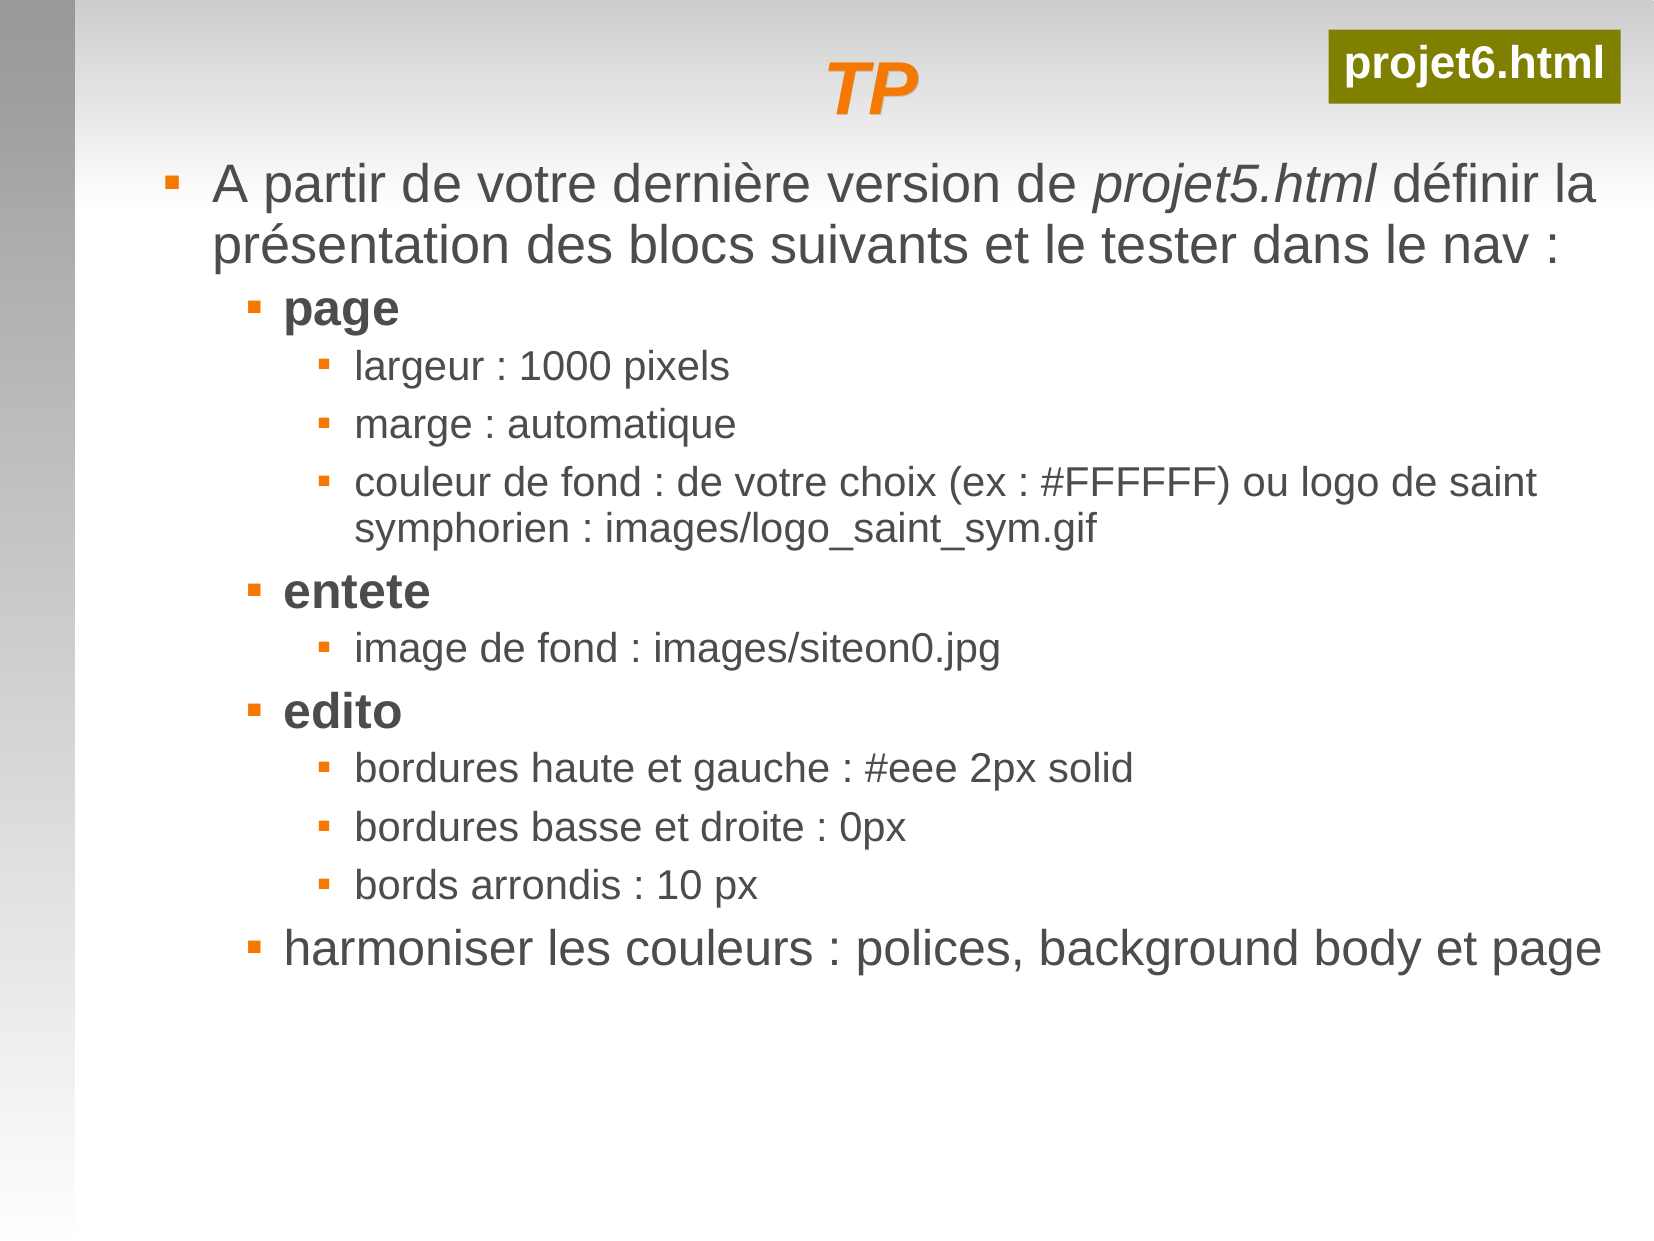

# TP
projet6.html
A partir de votre dernière version de projet5.html définir la présentation des blocs suivants et le tester dans le nav :
page
largeur : 1000 pixels
marge : automatique
couleur de fond : de votre choix (ex : #FFFFFF) ou logo de saint symphorien : images/logo_saint_sym.gif
entete
image de fond : images/siteon0.jpg
edito
bordures haute et gauche : #eee 2px solid
bordures basse et droite : 0px
bords arrondis : 10 px
harmoniser les couleurs : polices, background body et page